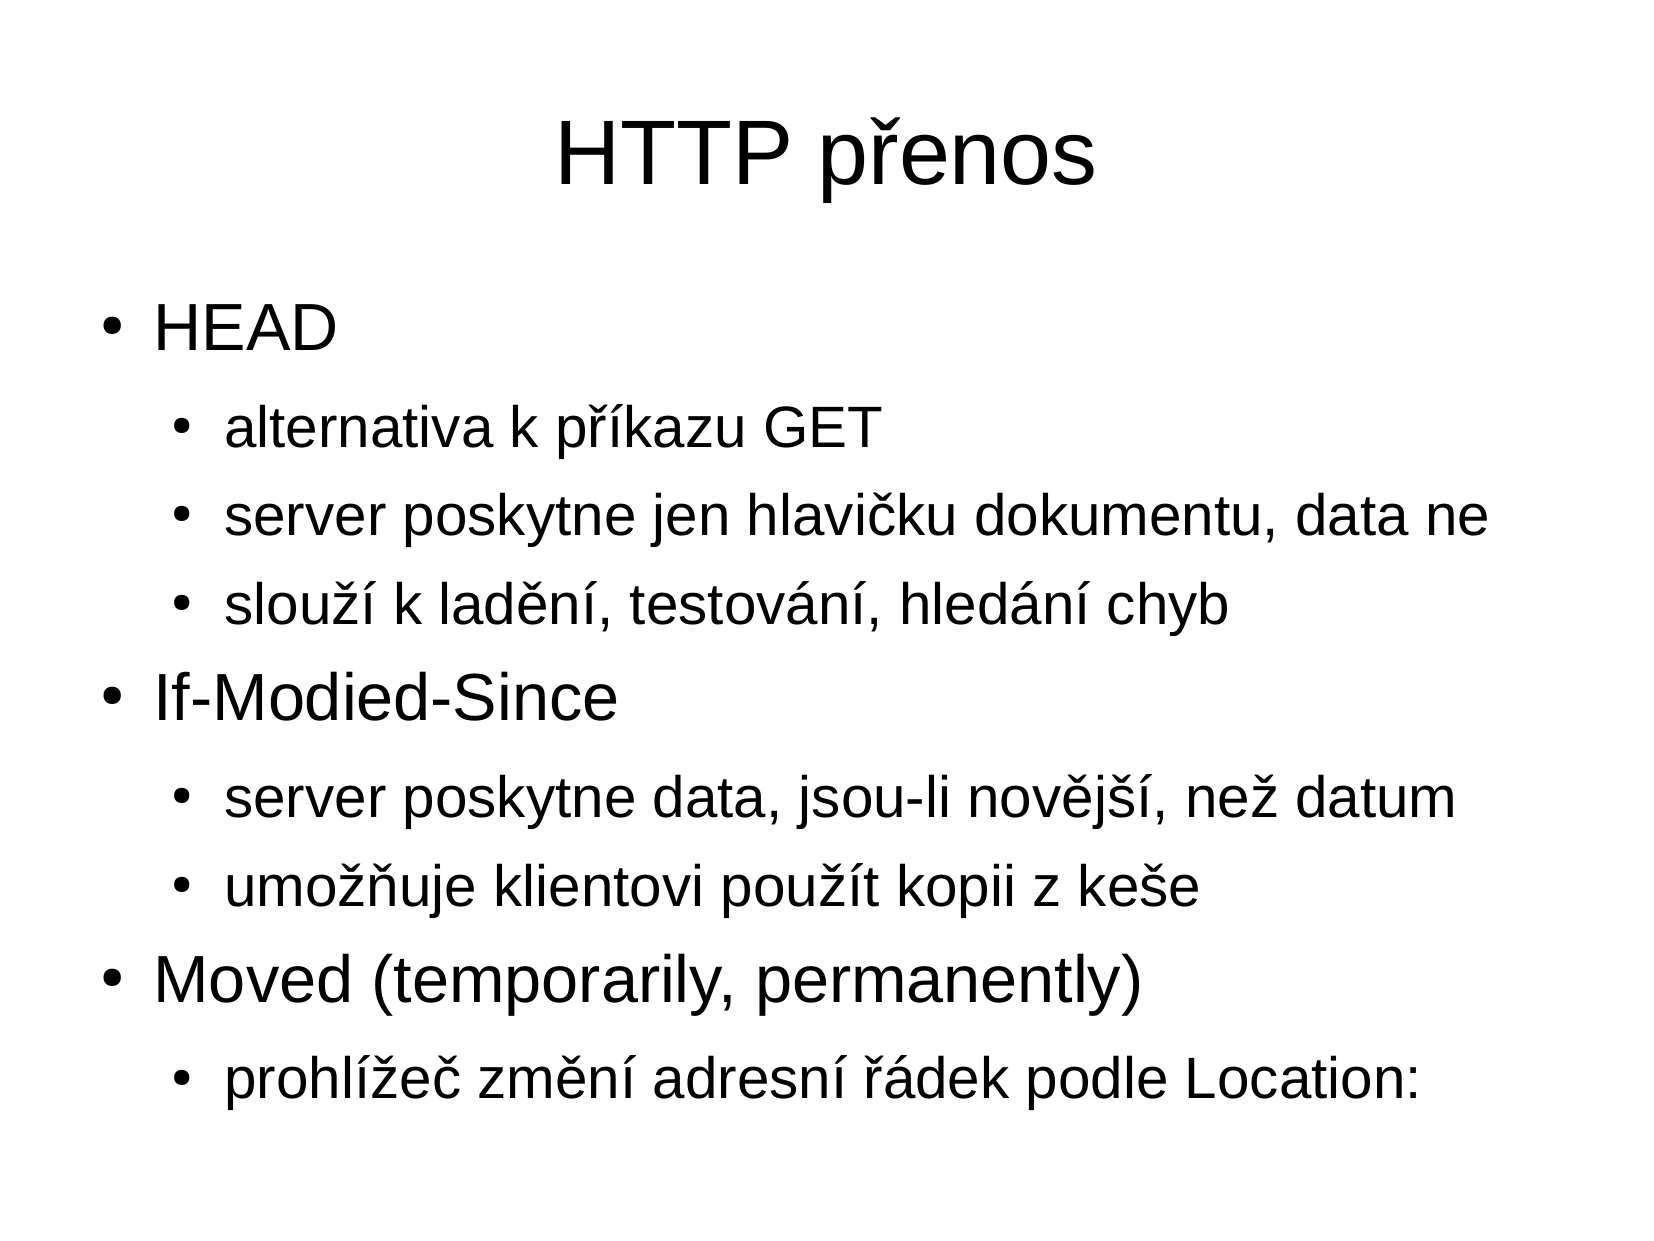

# HTTP přenos
HEAD
alternativa k příkazu GET
server poskytne jen hlavičku dokumentu, data ne
slouží k ladění, testování, hledání chyb
If-Modied-Since
server poskytne data, jsou-li novější, než datum
umožňuje klientovi použít kopii z keše
Moved (temporarily, permanently)
prohlížeč změní adresní řádek podle Location: